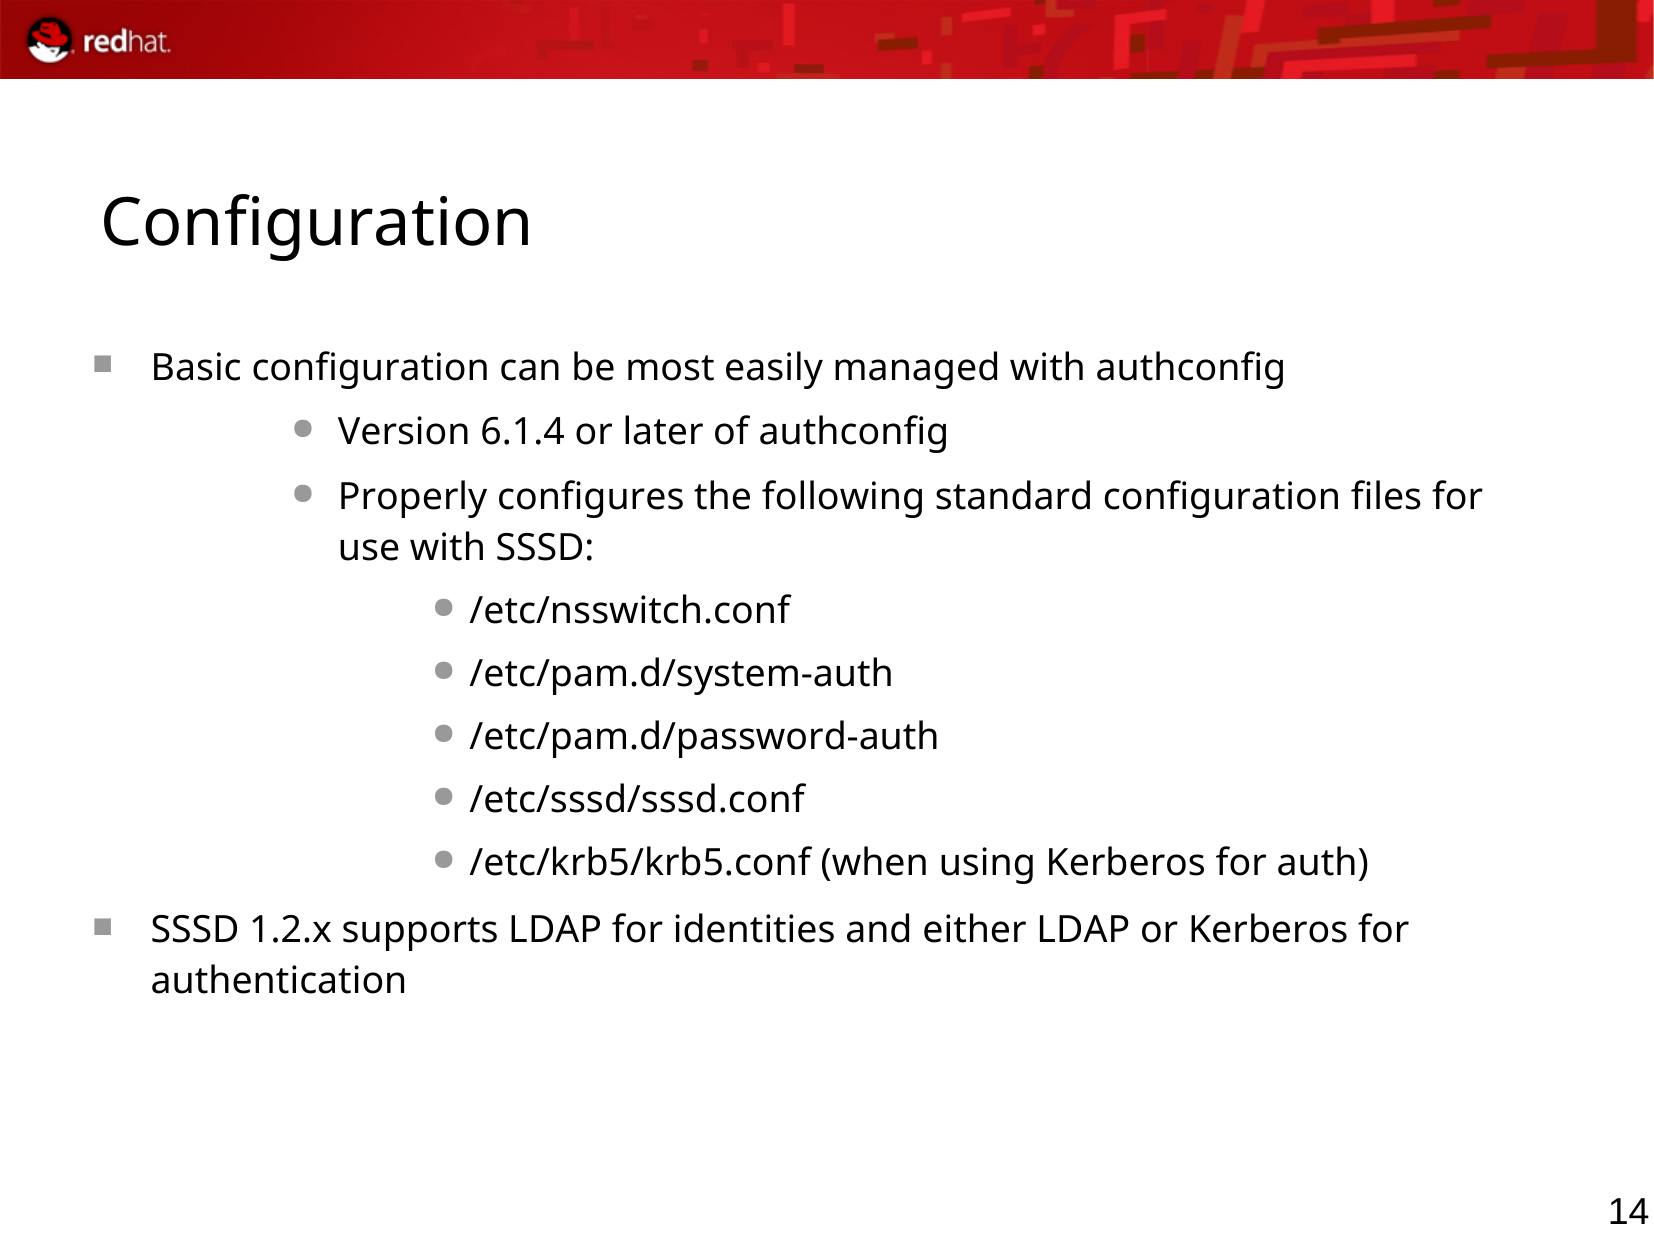

# Configuration
Basic configuration can be most easily managed with authconfig
Version 6.1.4 or later of authconfig
Properly configures the following standard configuration files for use with SSSD:
/etc/nsswitch.conf
/etc/pam.d/system-auth
/etc/pam.d/password-auth
/etc/sssd/sssd.conf
/etc/krb5/krb5.conf (when using Kerberos for auth)
SSSD 1.2.x supports LDAP for identities and either LDAP or Kerberos for authentication